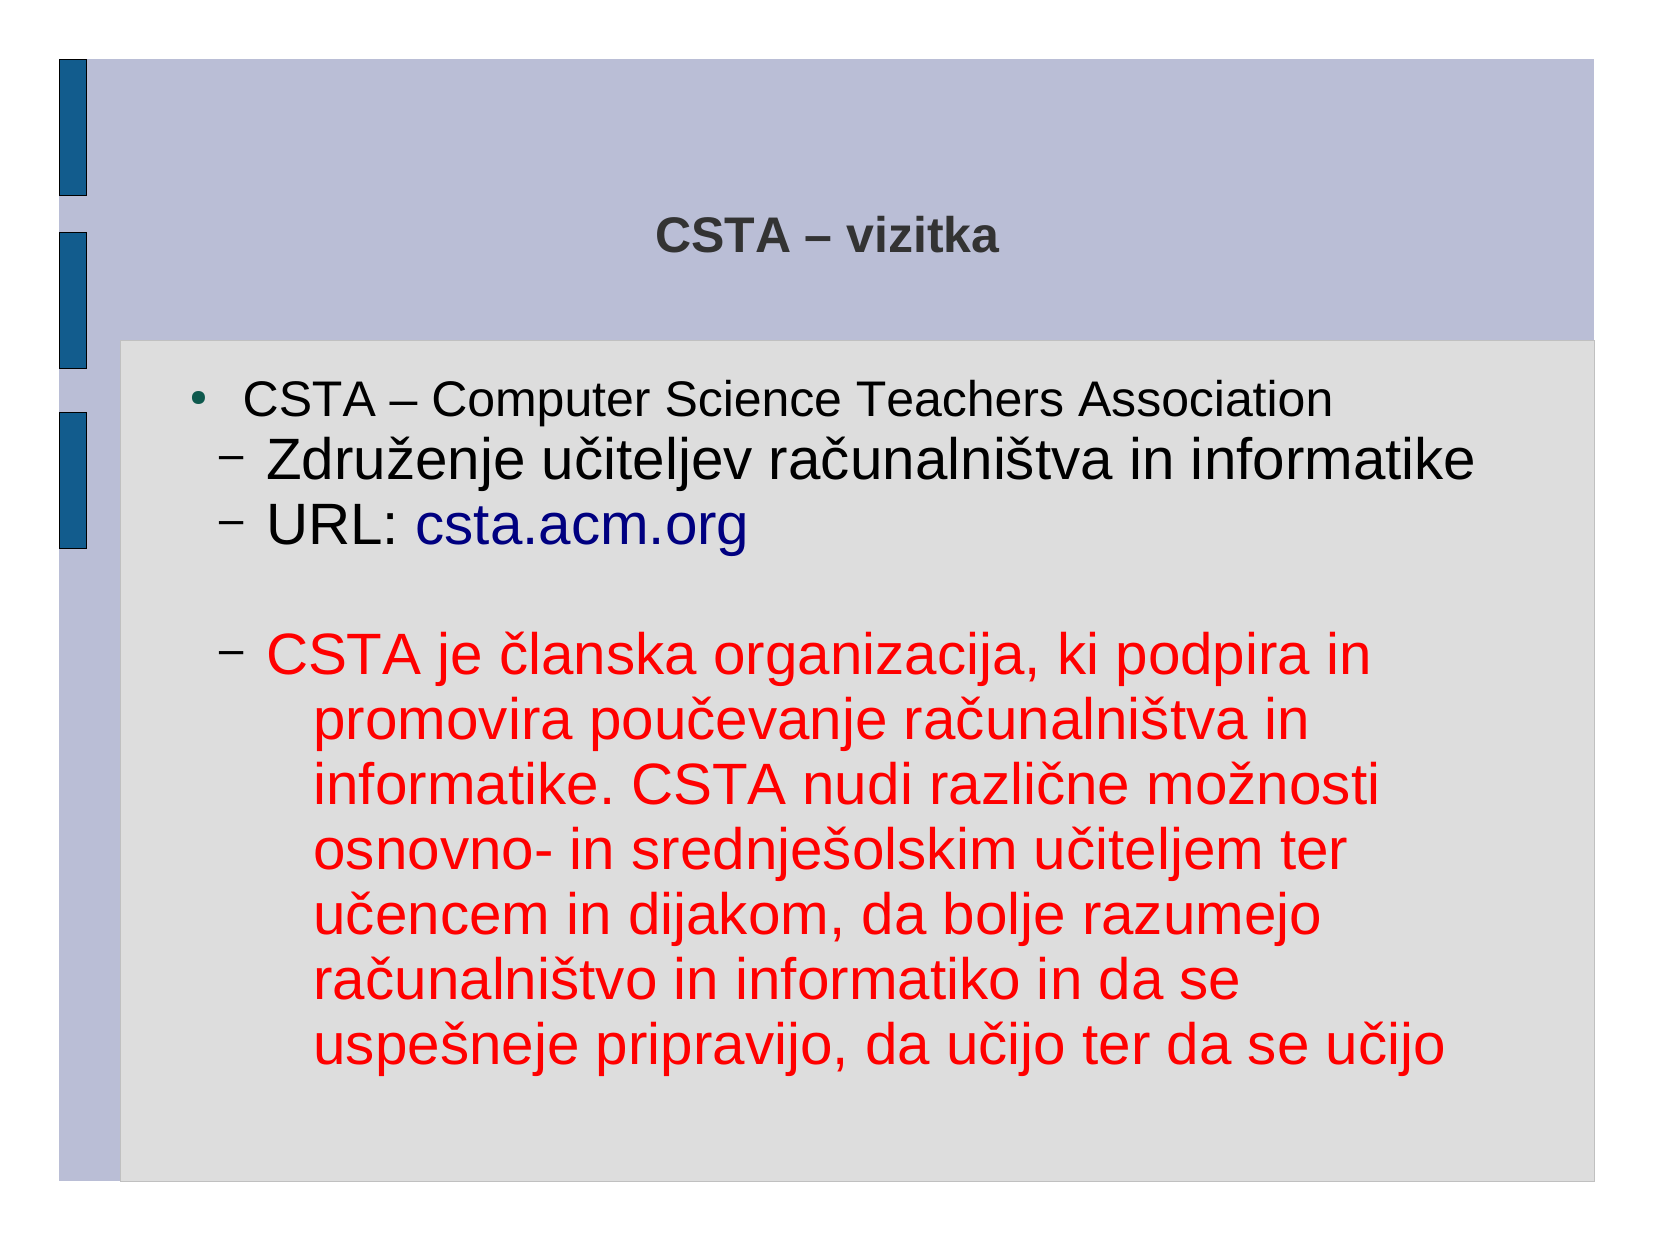

# CSTA – vizitka
CSTA – Computer Science Teachers Association
Združenje učiteljev računalništva in informatike
URL: csta.acm.org
CSTA je članska organizacija, ki podpira in promovira poučevanje računalništva in informatike. CSTA nudi različne možnosti osnovno- in srednješolskim učiteljem ter učencem in dijakom, da bolje razumejo računalništvo in informatiko in da se uspešneje pripravijo, da učijo ter da se učijo